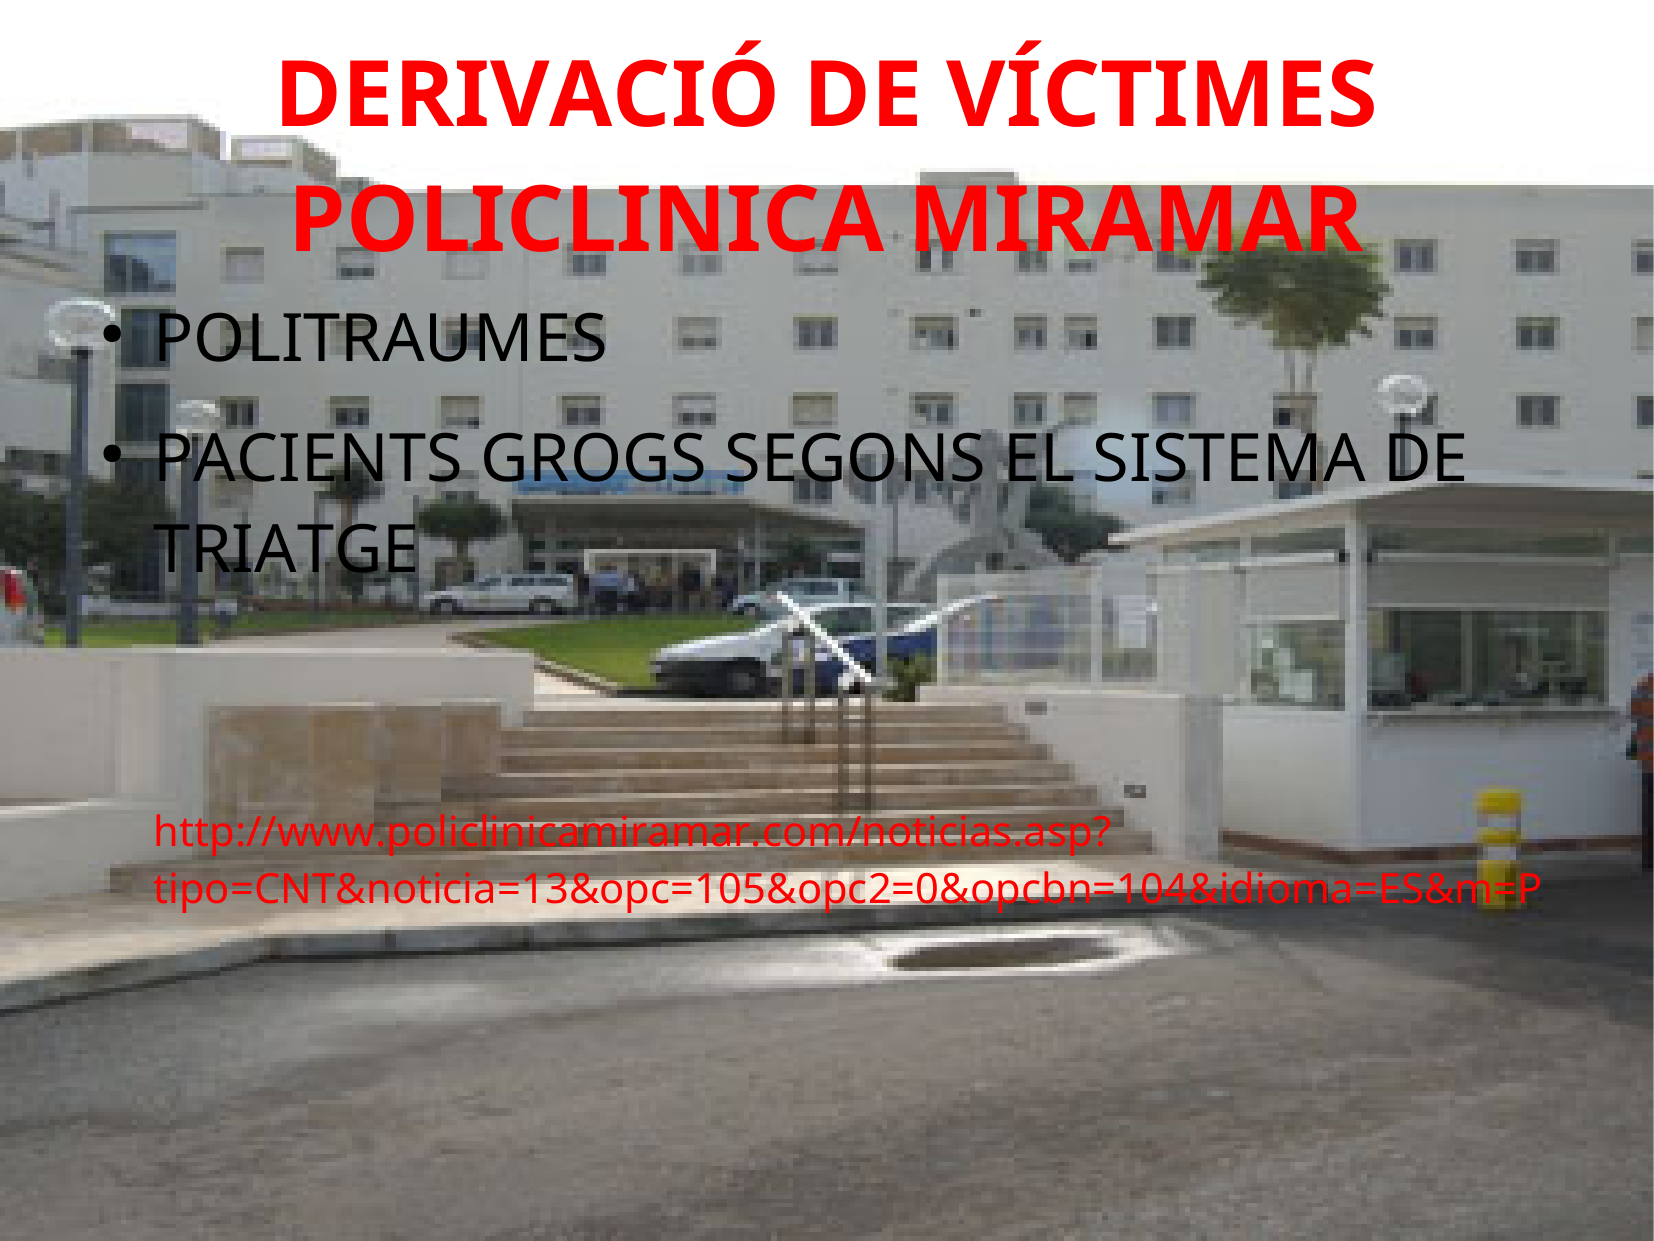

# DERIVACIÓ DE VÍCTIMES POLICLINICA MIRAMAR
POLITRAUMES
PACIENTS GROGS SEGONS EL SISTEMA DE TRIATGE
http://www.policlinicamiramar.com/noticias.asp?tipo=CNT&noticia=13&opc=105&opc2=0&opcbn=104&idioma=ES&m=P